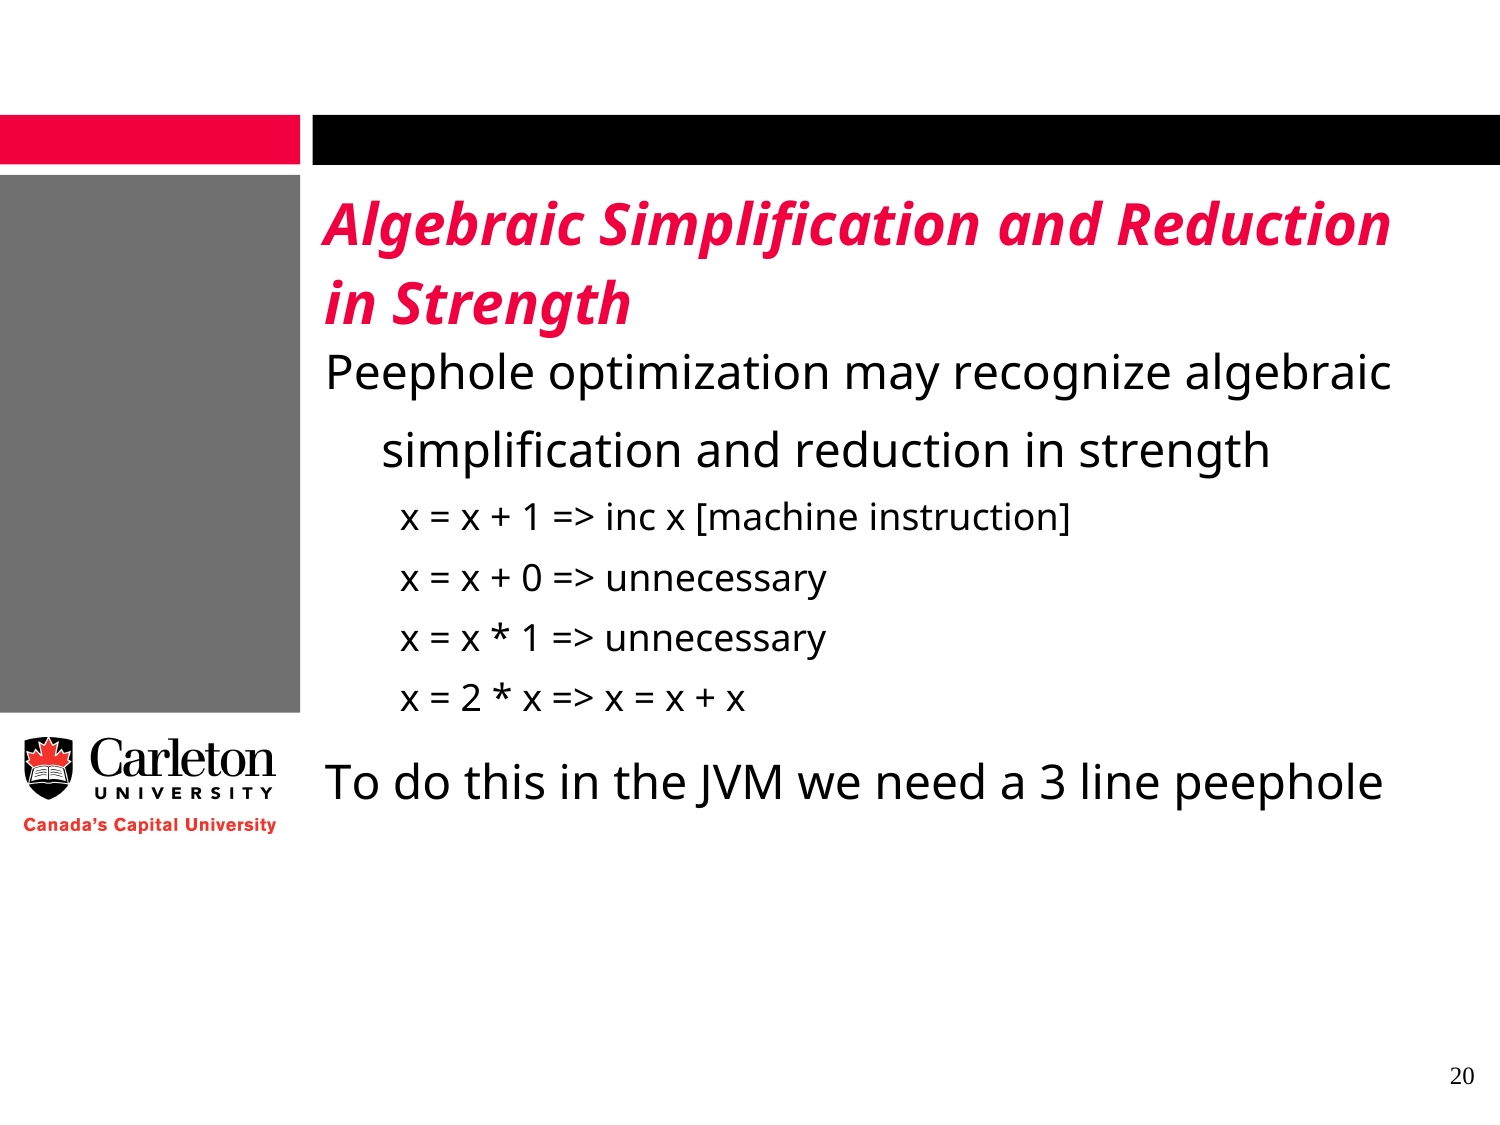

# Algebraic Simplification and Reduction in Strength
Peephole optimization may recognize algebraic simplification and reduction in strength
x = x + 1 => inc x [machine instruction]
x = x + 0 => unnecessary
x = x * 1 => unnecessary
x = 2 * x => x = x + x
To do this in the JVM we need a 3 line peephole
20